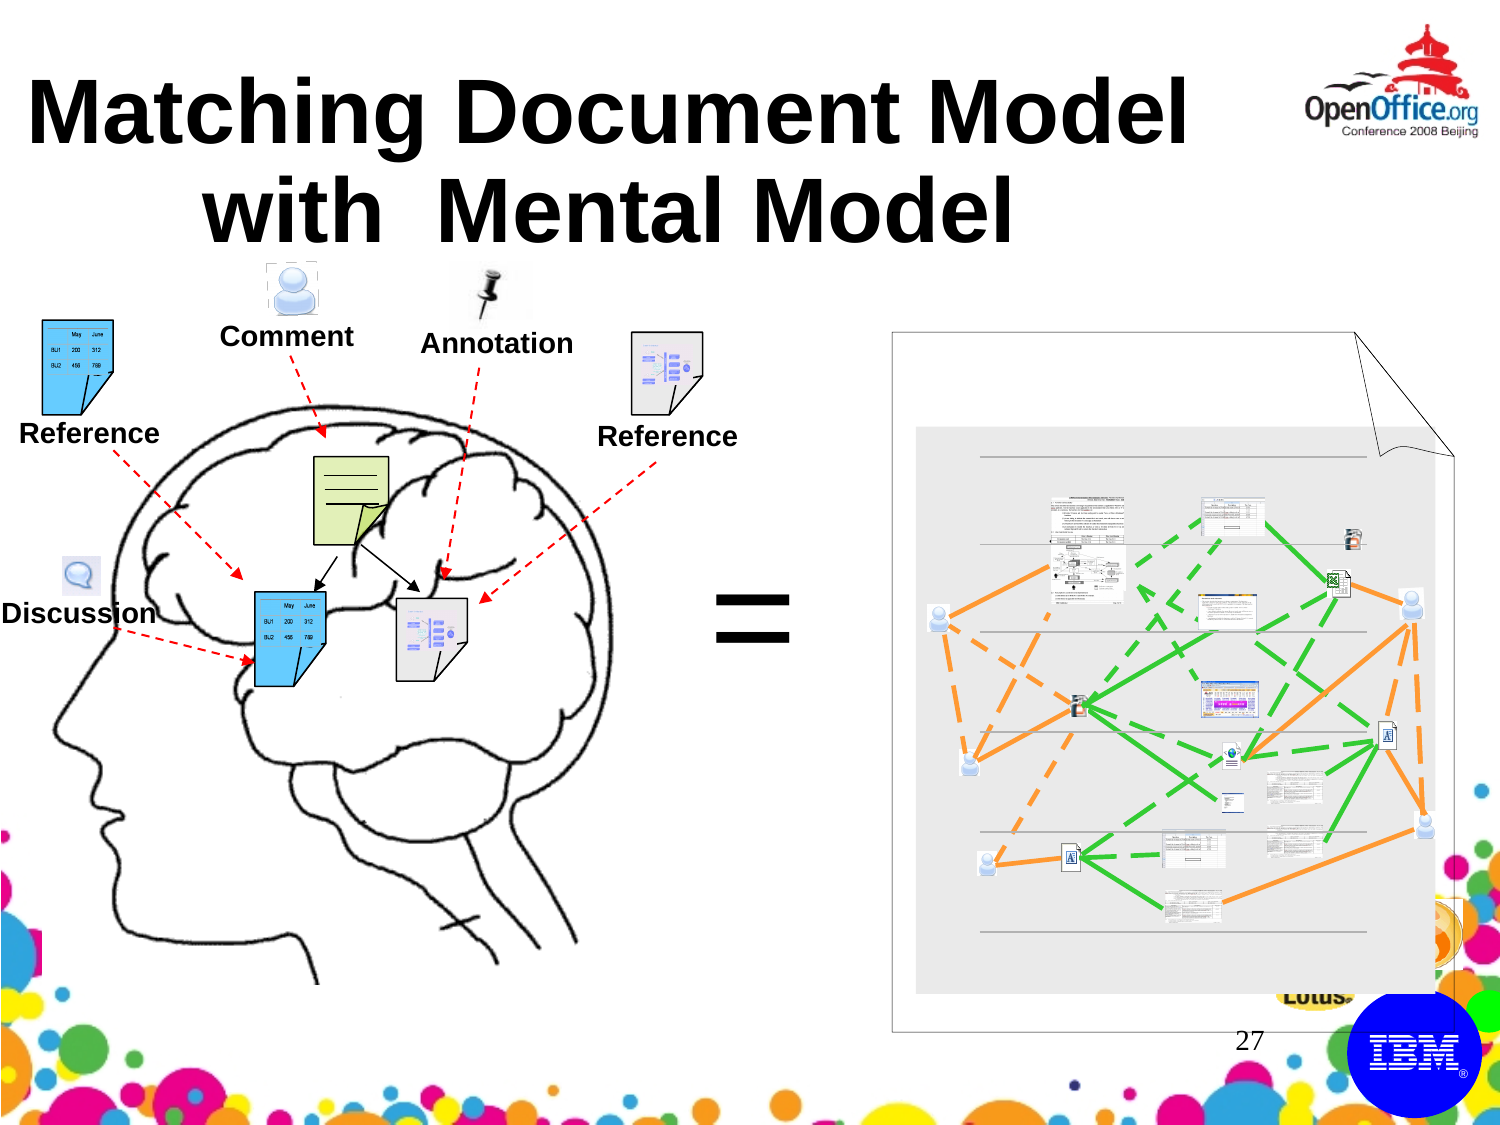

Matching Document Model with Mental Model
Comment
Annotation
Reference
Reference
Discussion
=
27